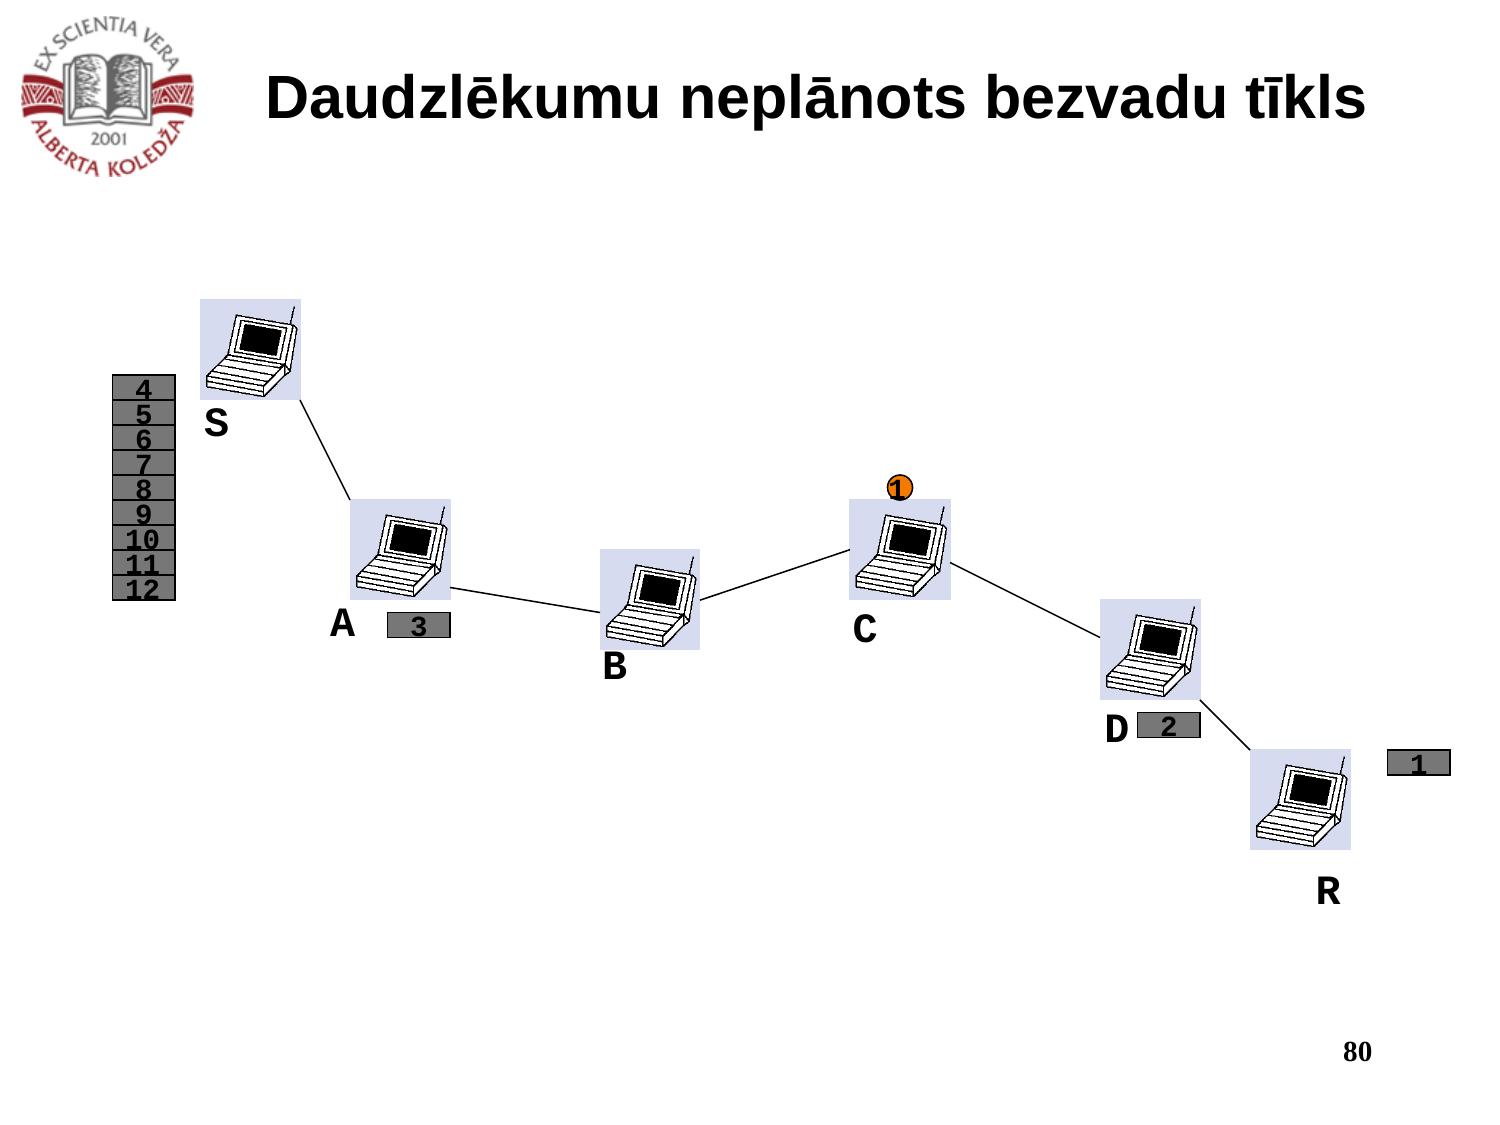

# Daudzlēkumu neplānots bezvadu tīkls
4
S
5
6
7
8
1
9
10
11
12
A
C
3
B
D
2
1
R